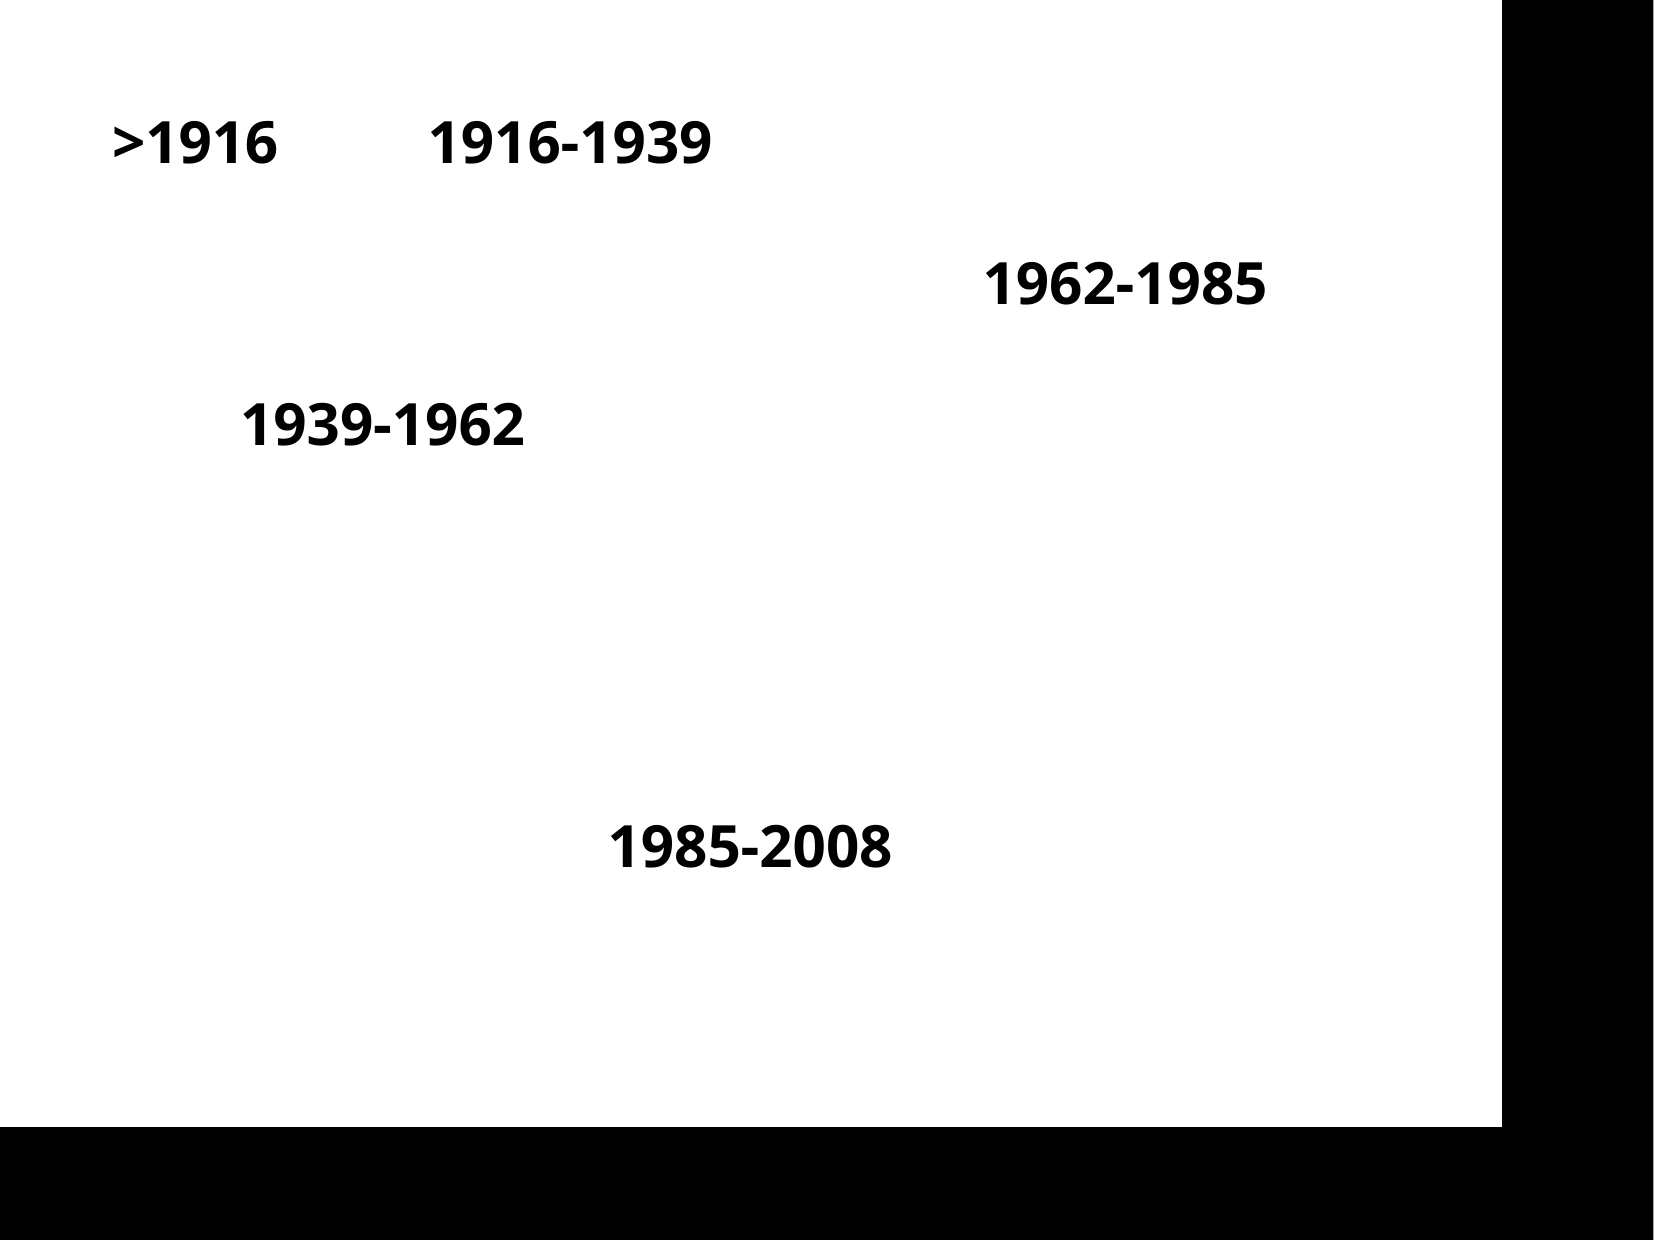

>1916
 1916-1939
1962-1985
Exponenciális növekedés
 1939-1962
1985-2008